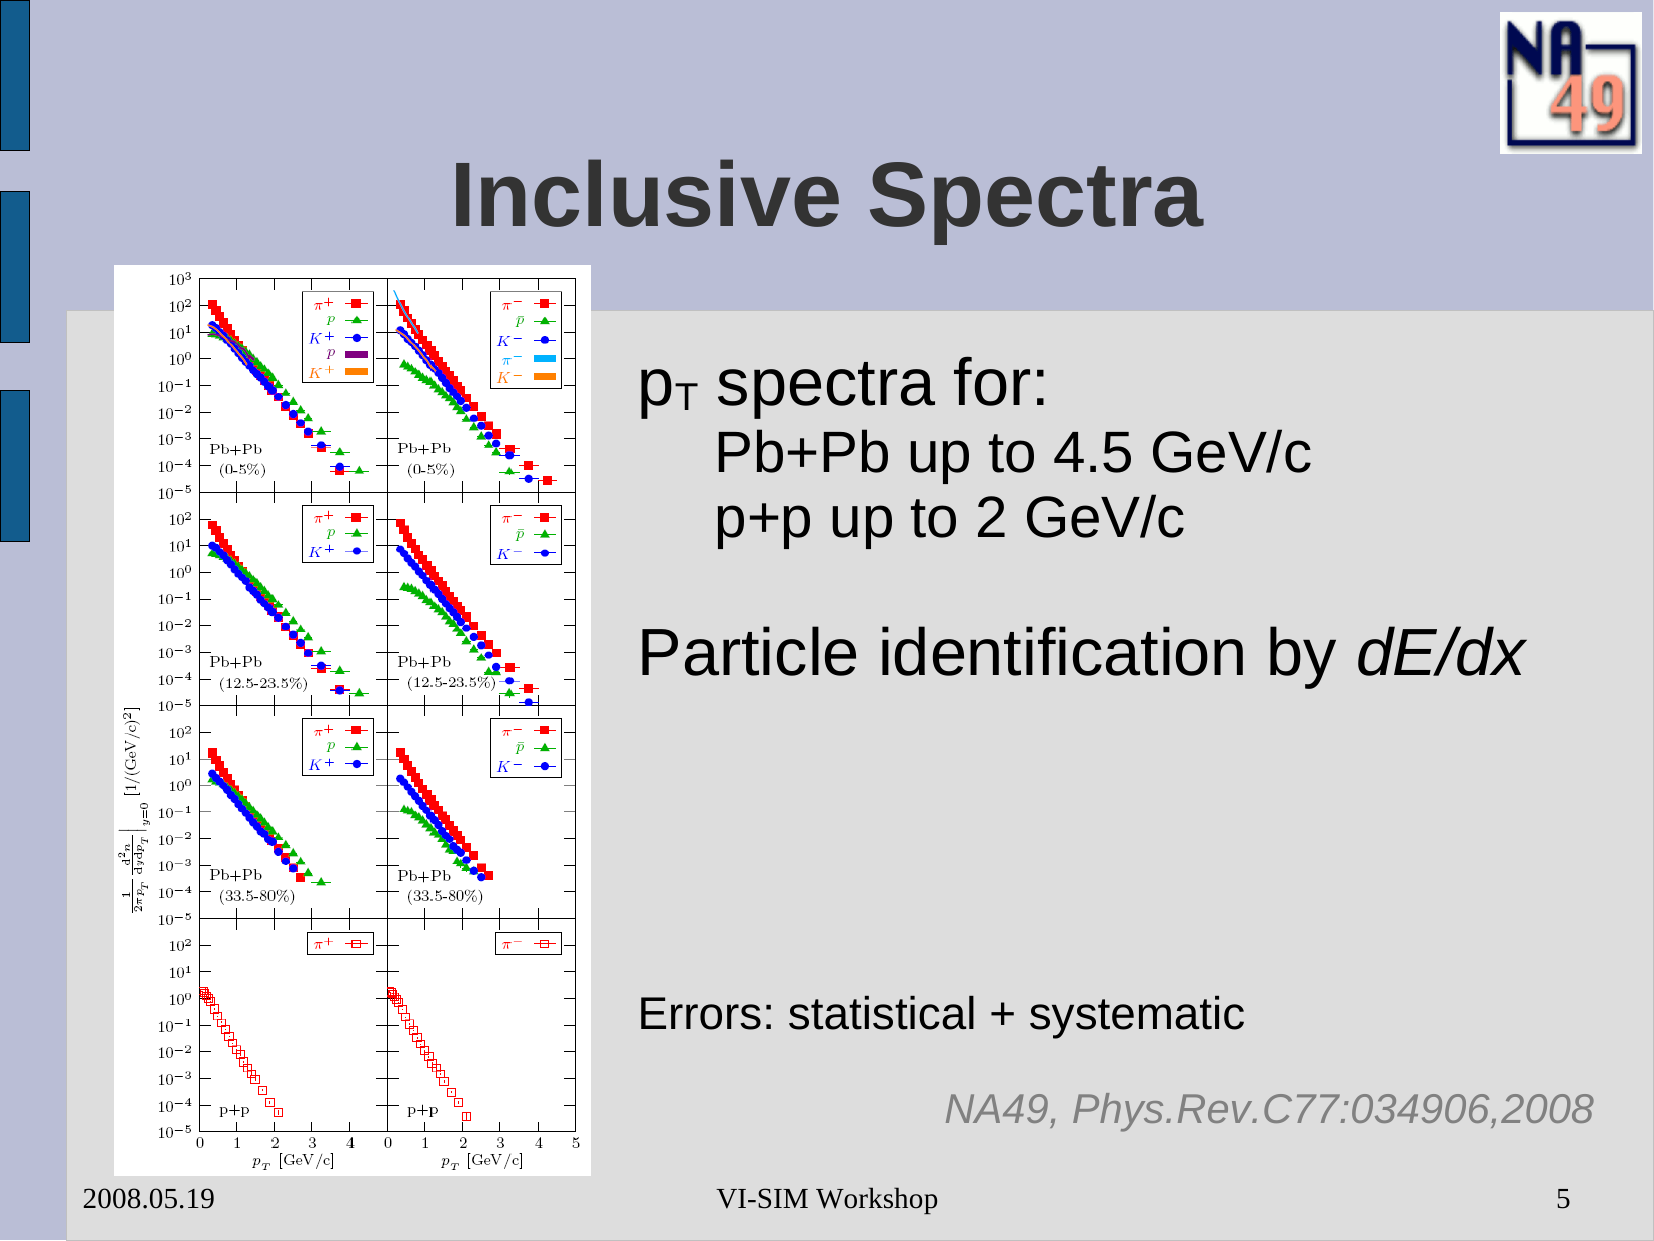

# Inclusive Spectra
pT spectra for:
Pb+Pb up to 4.5 GeV/c
p+p up to 2 GeV/c
Particle identification by dE/dx
Errors: statistical + systematic
NA49, Phys.Rev.C77:034906,2008
2008.05.19
VI-SIM Workshop
5